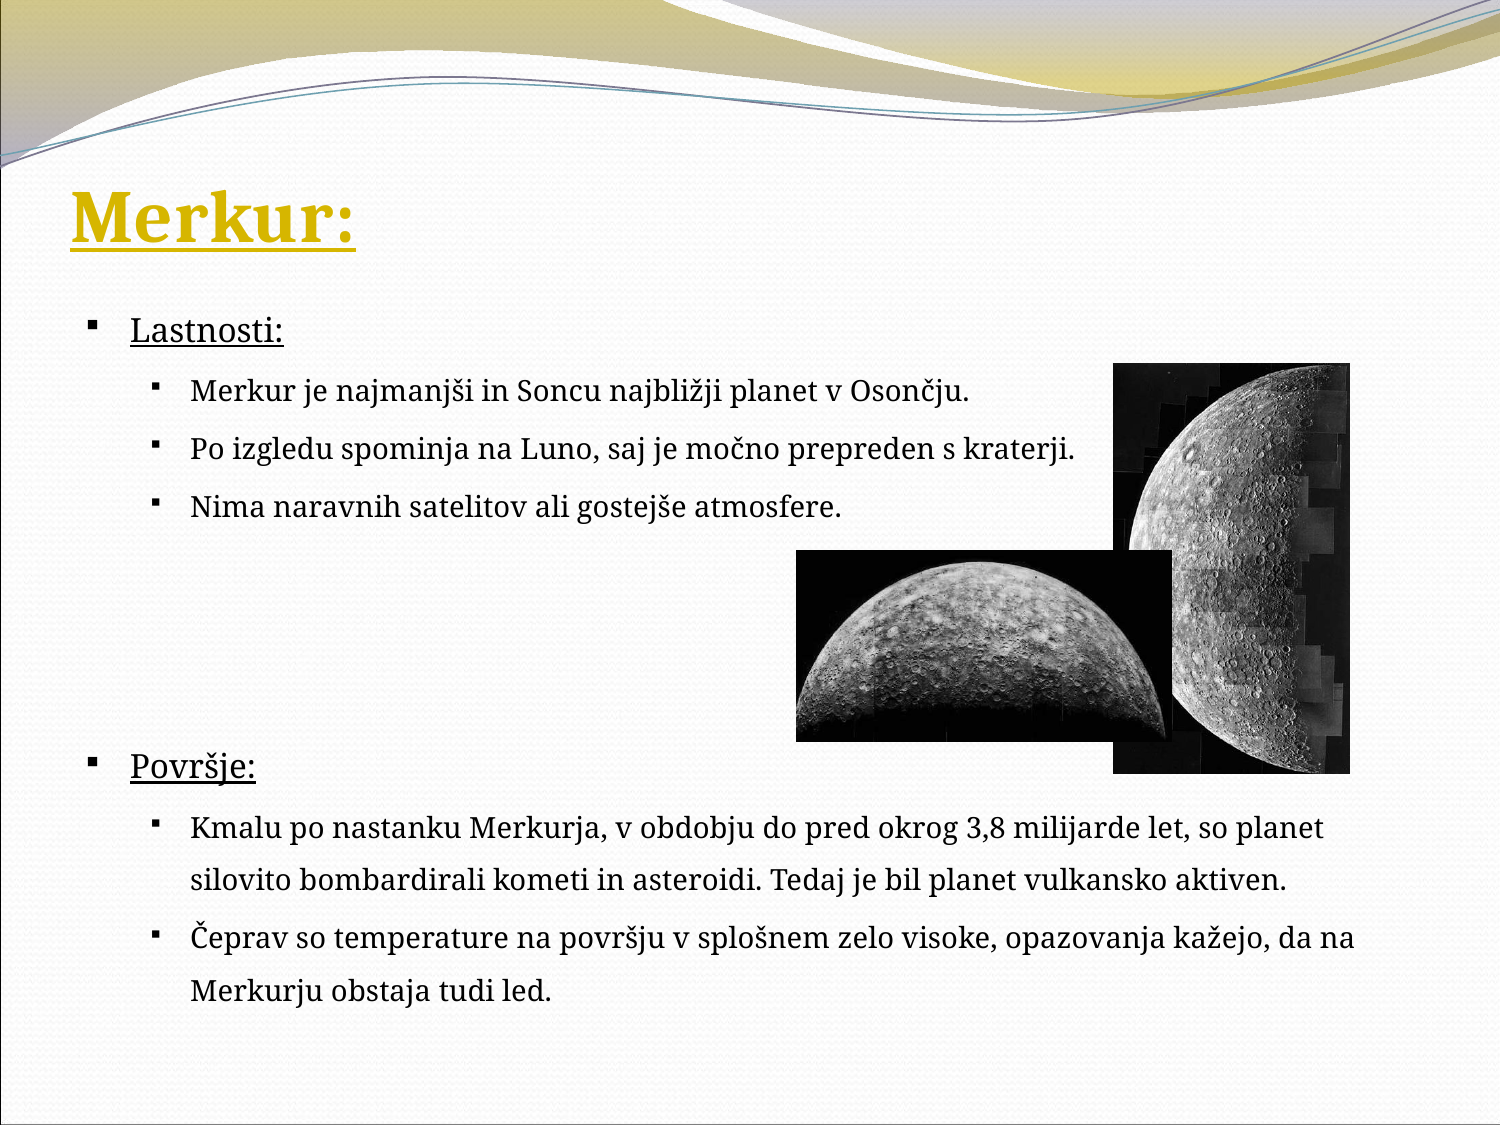

# Merkur:
Lastnosti:
Merkur je najmanjši in Soncu najbližji planet v Osončju.
Po izgledu spominja na Luno, saj je močno prepreden s kraterji.
Nima naravnih satelitov ali gostejše atmosfere.
Površje:
Kmalu po nastanku Merkurja, v obdobju do pred okrog 3,8 milijarde let, so planet silovito bombardirali kometi in asteroidi. Tedaj je bil planet vulkansko aktiven.
Čeprav so temperature na površju v splošnem zelo visoke, opazovanja kažejo, da na Merkurju obstaja tudi led.